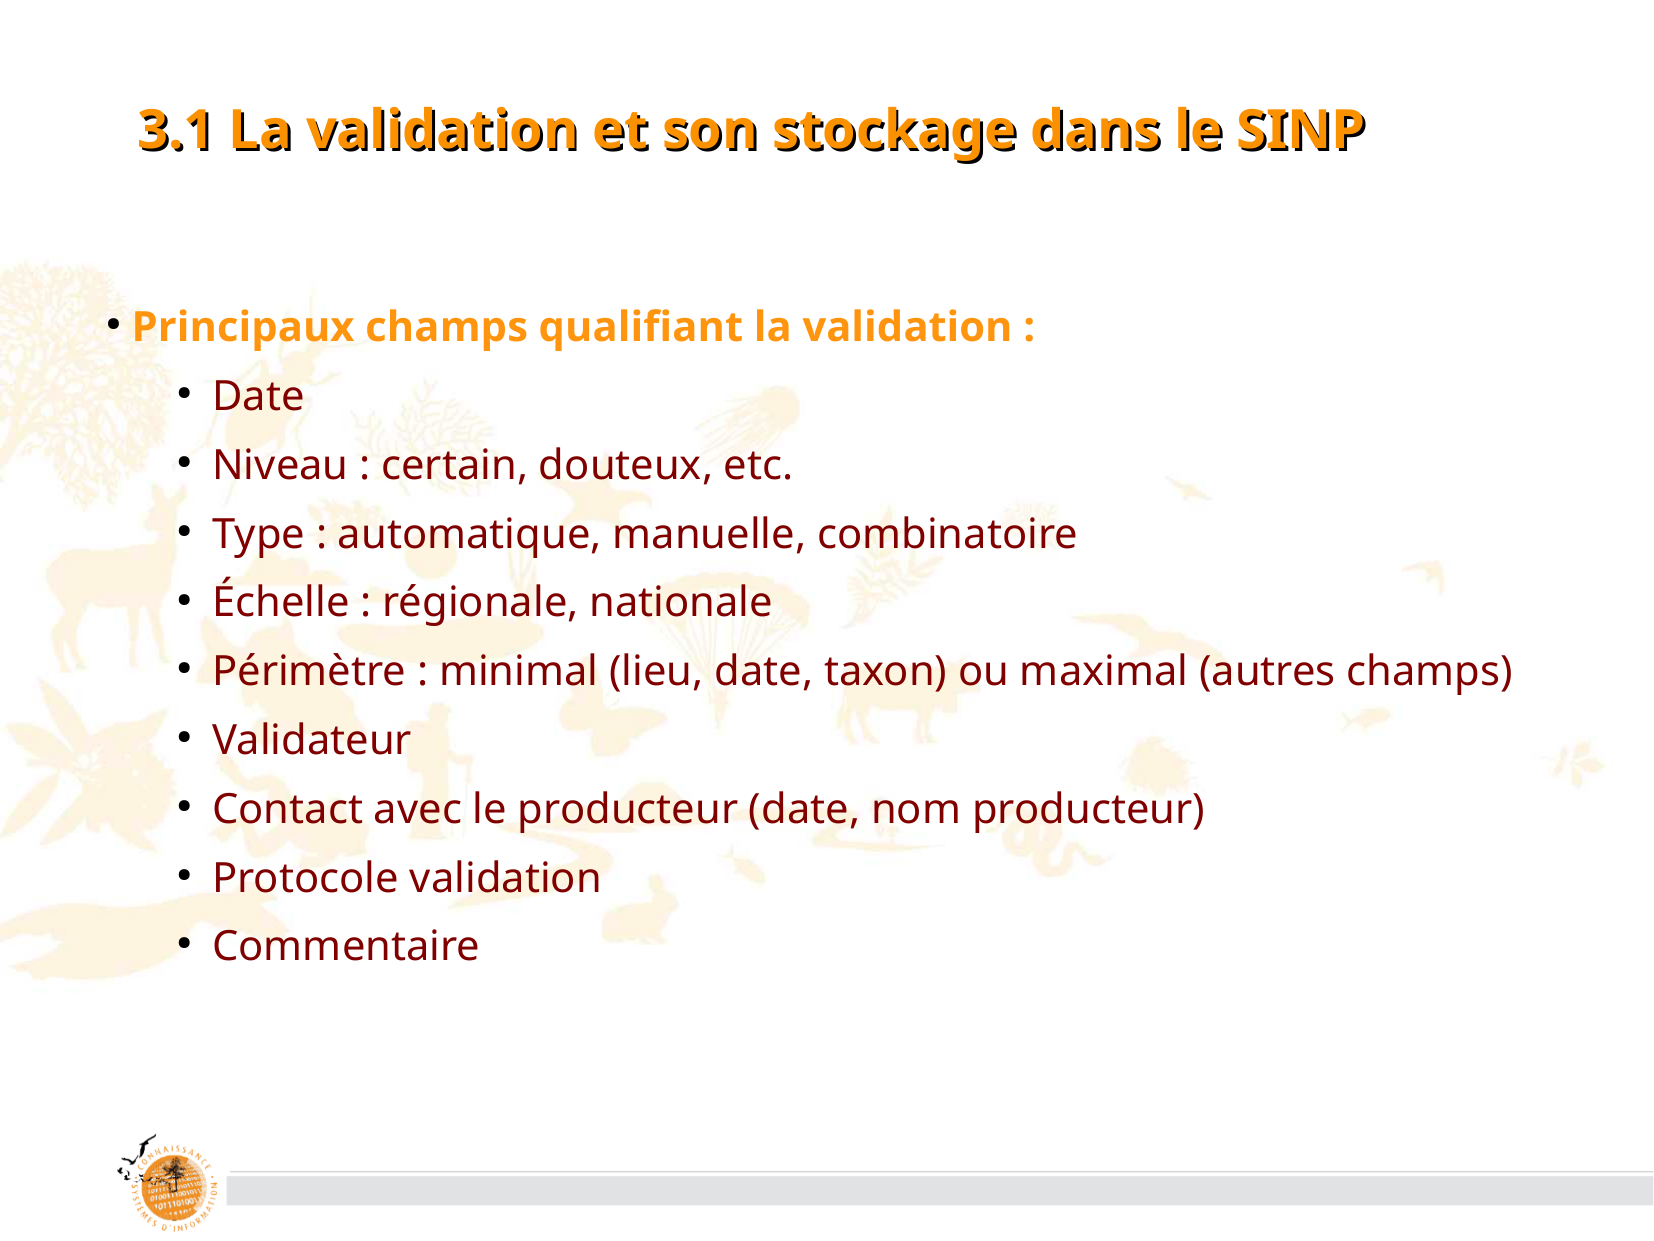

# 3.1 La validation et son stockage dans le SINP
 Principaux champs qualifiant la validation :
Date
Niveau : certain, douteux, etc.
Type : automatique, manuelle, combinatoire
Échelle : régionale, nationale
Périmètre : minimal (lieu, date, taxon) ou maximal (autres champs)
Validateur
Contact avec le producteur (date, nom producteur)
Protocole validation
Commentaire
GT ERC - 06/02/2015
19